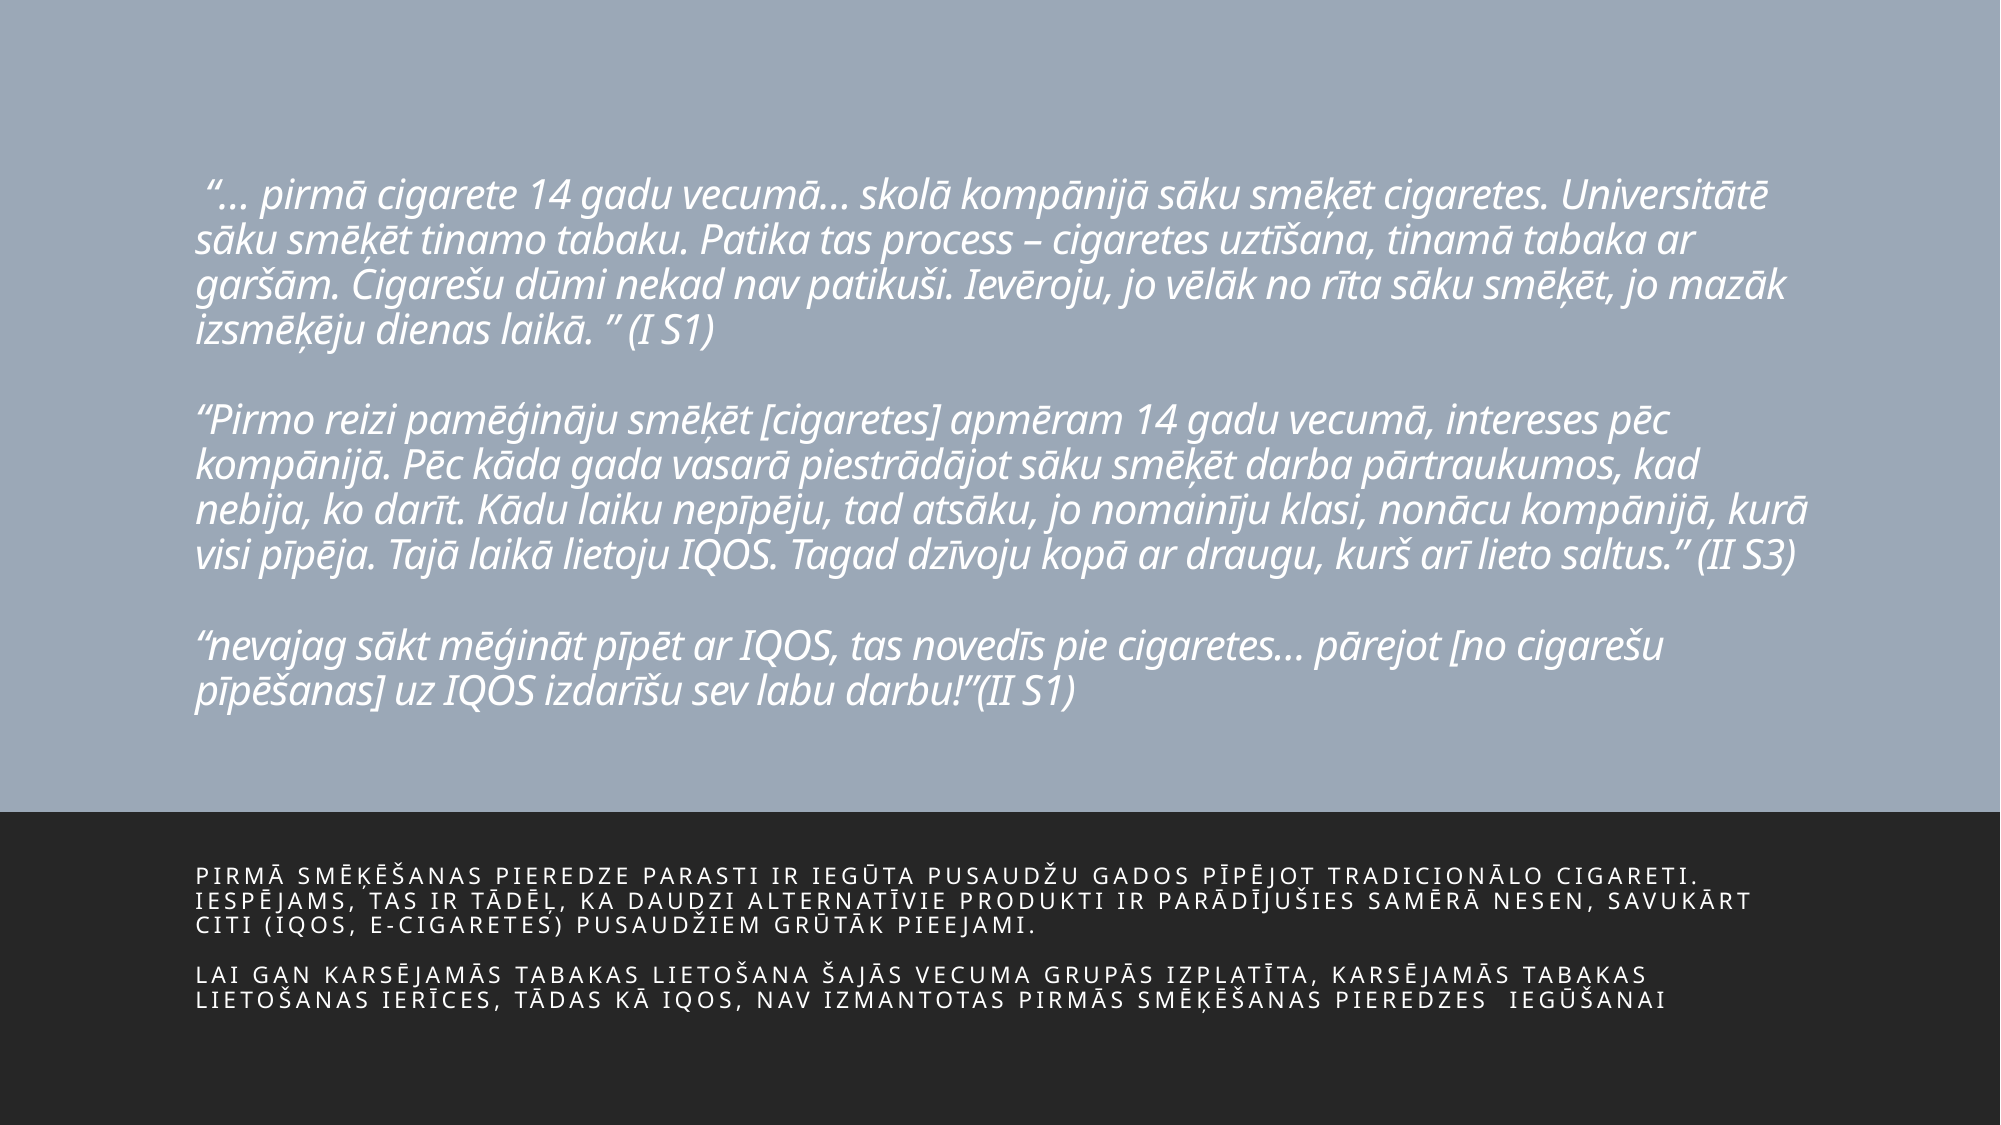

# “… pirmā cigarete 14 gadu vecumā… skolā kompānijā sāku smēķēt cigaretes. Universitātē sāku smēķēt tinamo tabaku. Patika tas process – cigaretes uztīšana, tinamā tabaka ar garšām. Cigarešu dūmi nekad nav patikuši. Ievēroju, jo vēlāk no rīta sāku smēķēt, jo mazāk izsmēķēju dienas laikā. ” (I S1) “Pirmo reizi pamēģināju smēķēt [cigaretes] apmēram 14 gadu vecumā, intereses pēc kompānijā. Pēc kāda gada vasarā piestrādājot sāku smēķēt darba pārtraukumos, kad nebija, ko darīt. Kādu laiku nepīpēju, tad atsāku, jo nomainīju klasi, nonācu kompānijā, kurā visi pīpēja. Tajā laikā lietoju IQOS. Tagad dzīvoju kopā ar draugu, kurš arī lieto saltus.” (II S3) “nevajag sākt mēģināt pīpēt ar IQOS, tas novedīs pie cigaretes… pārejot [no cigarešu pīpēšanas] uz IQOS izdarīšu sev labu darbu!”(II S1)
Pirmā smēķēšanas pieredze parasti ir iegūta pusaudžu gados pīpējot tradicionālo cigareti. Iespējams, tas ir tādēļ, ka daudzi alternatīvie produkti ir parādījušies samērā nesen, savukārt citi (IQOS, e-cigaretes) pusaudžiem grūtāk pieejami.
Lai gan karsējamās tabakas lietošana šajās vecuma grupās izplatīta, karsējamās tabakas lietošanas ierīces, tādas kā IQOS, nav izmantotas pirmās smēķēšanas pieredzes iegūšanai